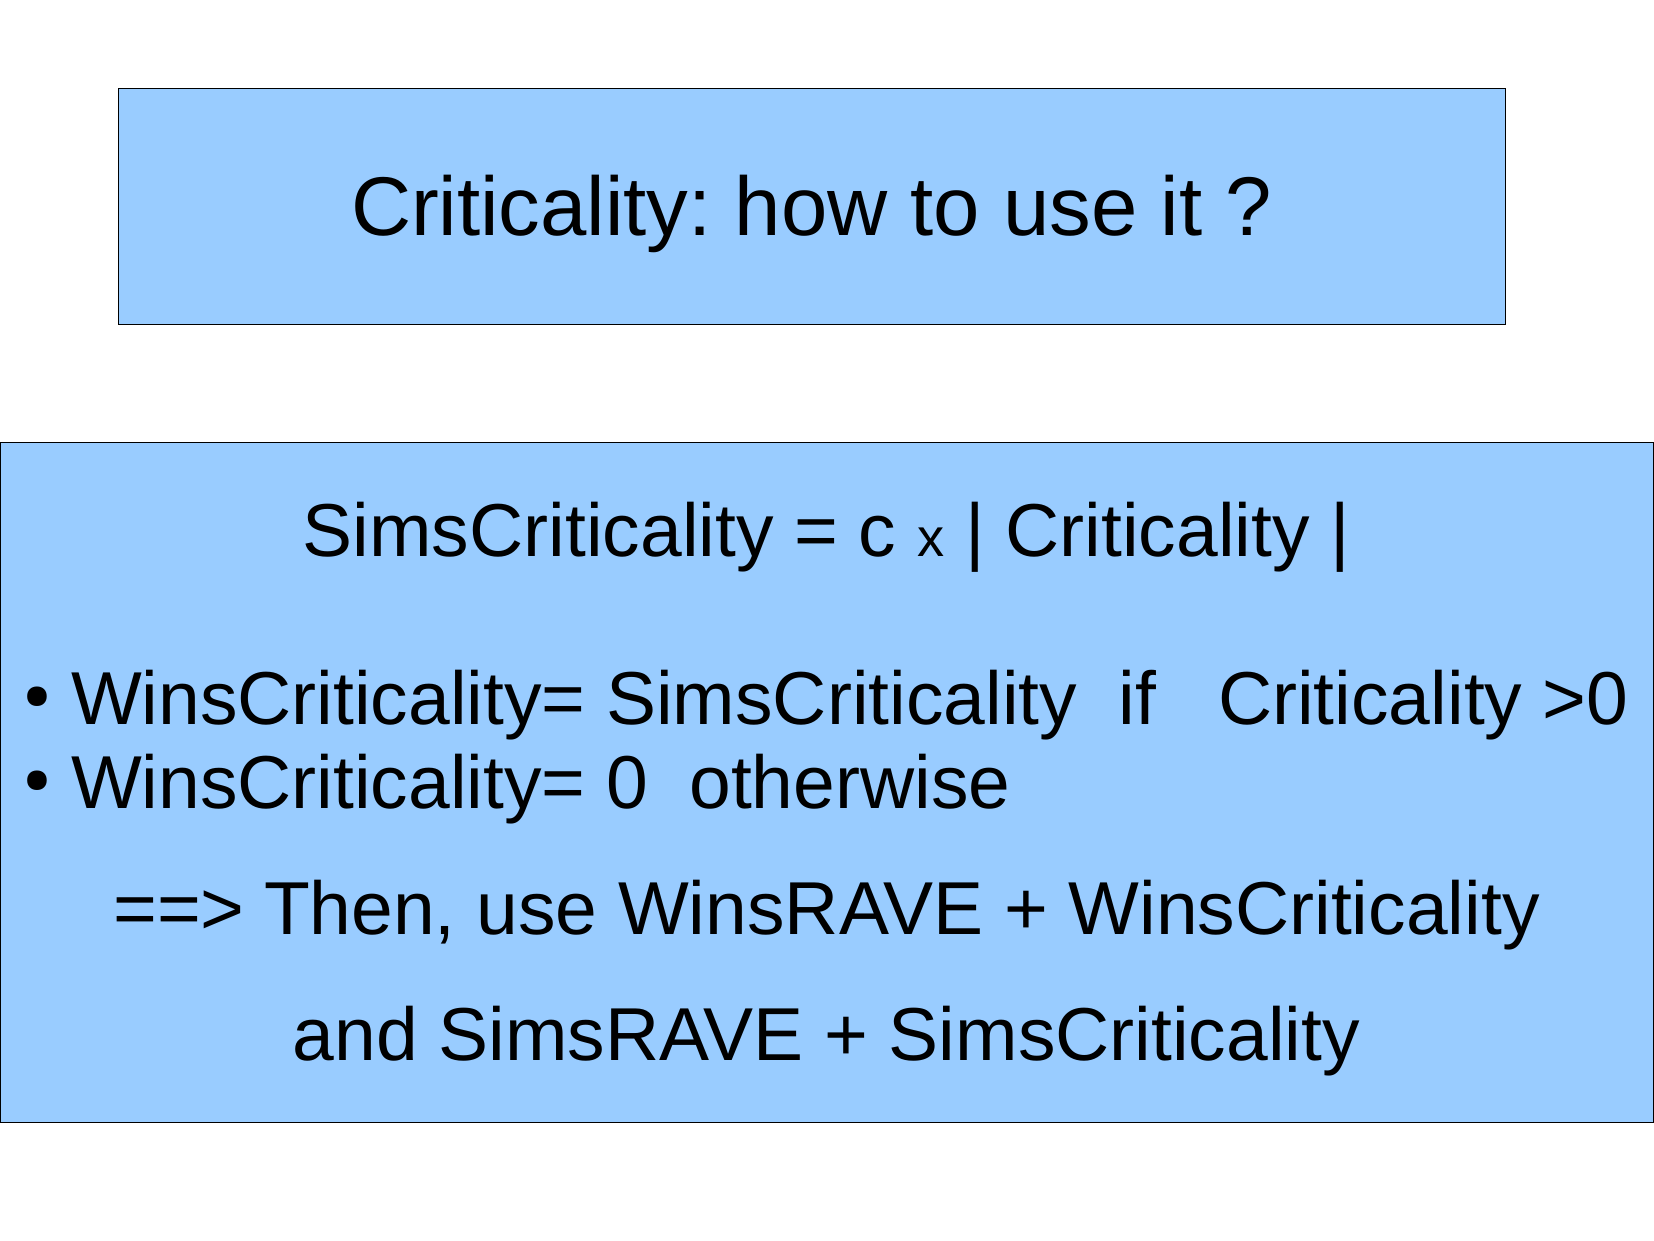

Criticality: how to use it ?
SimsCriticality = c x | Criticality |
 WinsCriticality= SimsCriticality if Criticality >0
 WinsCriticality= 0 otherwise
==> Then, use WinsRAVE + WinsCriticality
and SimsRAVE + SimsCriticality